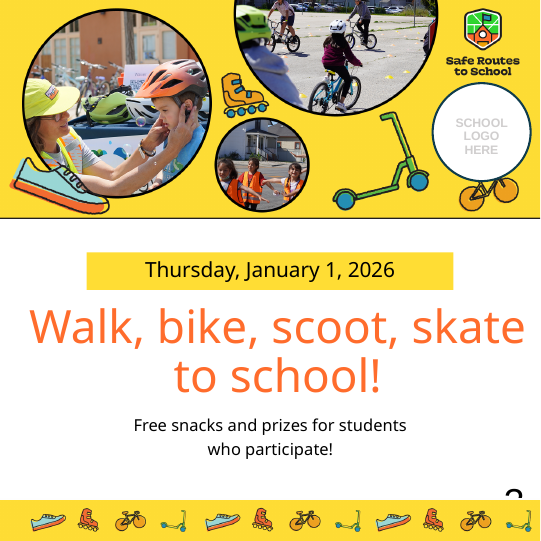

SCHOOL LOGO HERE
# Thursday, January 1, 2026
Walk, bike, scoot, skate to school!
Free snacks and prizes for students who participate!